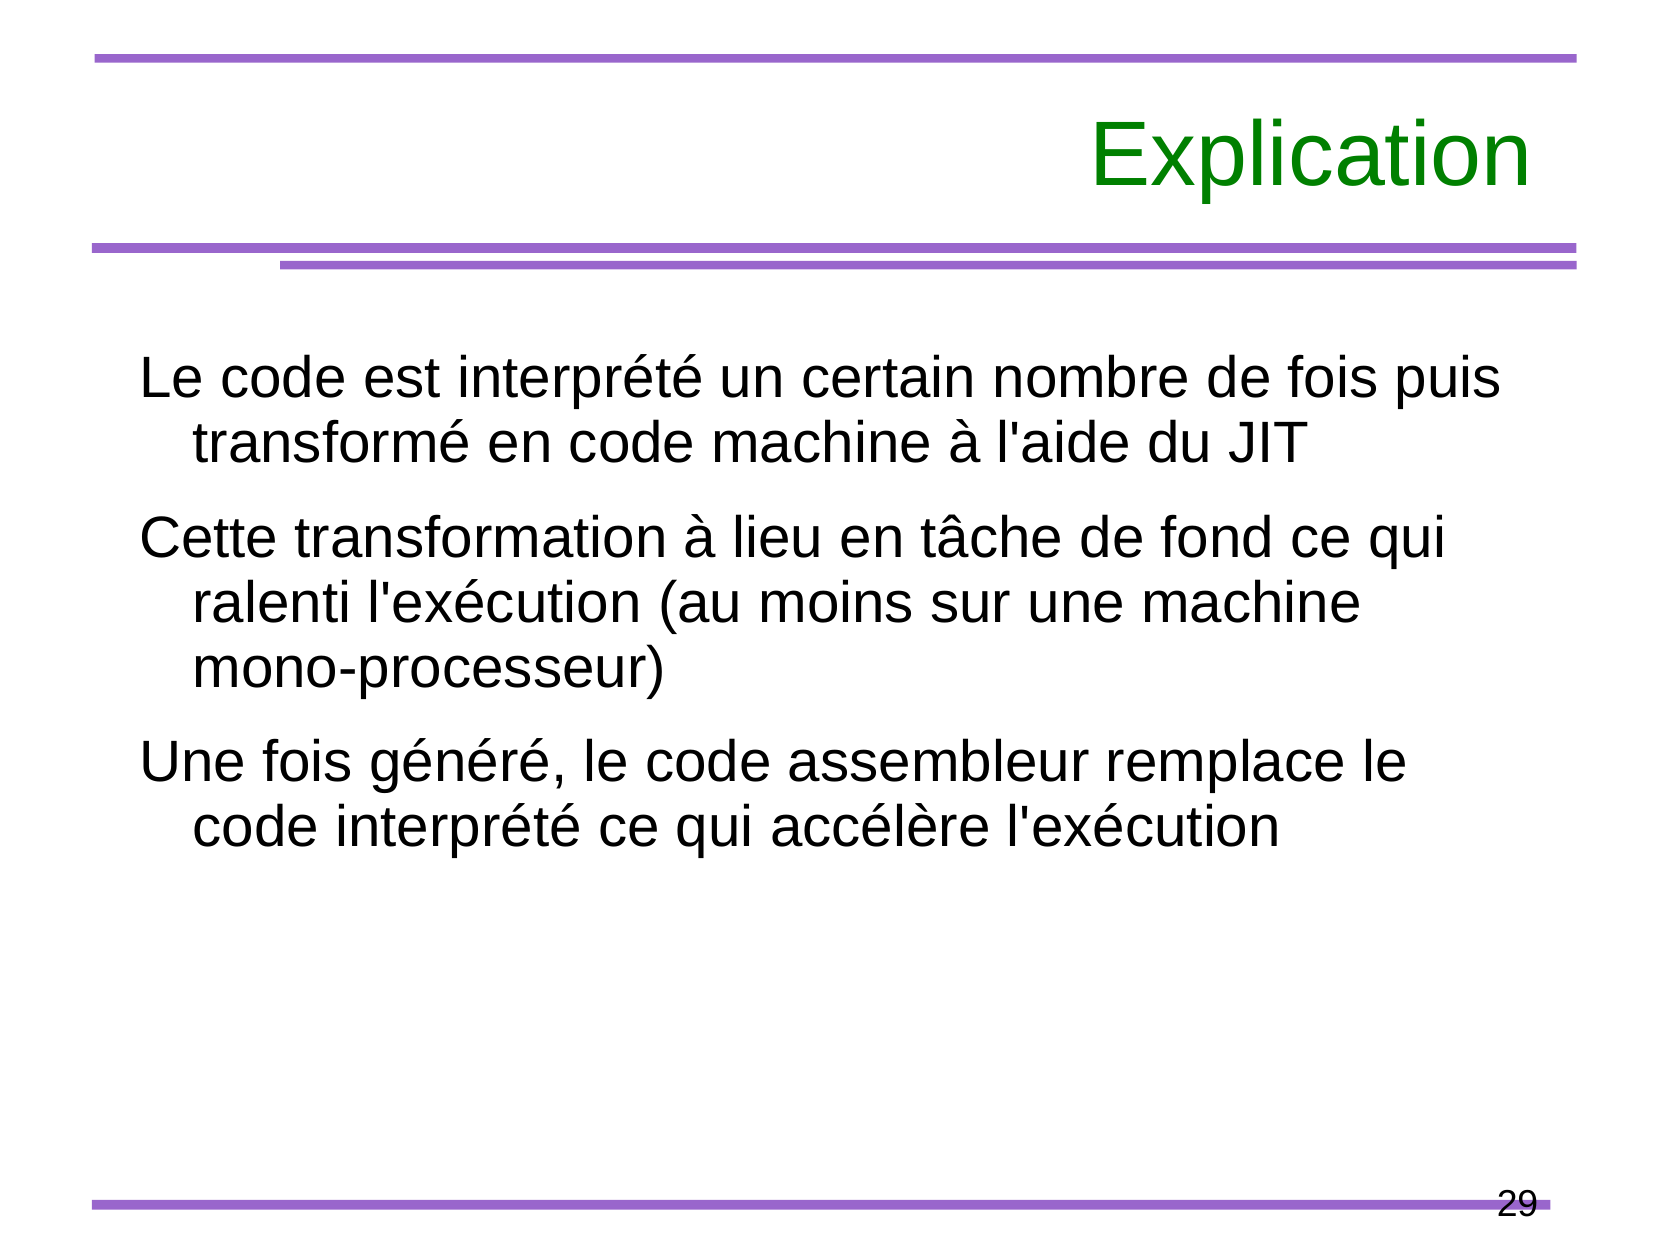

# Explication
Le code est interprété un certain nombre de fois puis transformé en code machine à l'aide du JIT
Cette transformation à lieu en tâche de fond ce qui ralenti l'exécution (au moins sur une machine mono-processeur)
Une fois généré, le code assembleur remplace le code interprété ce qui accélère l'exécution